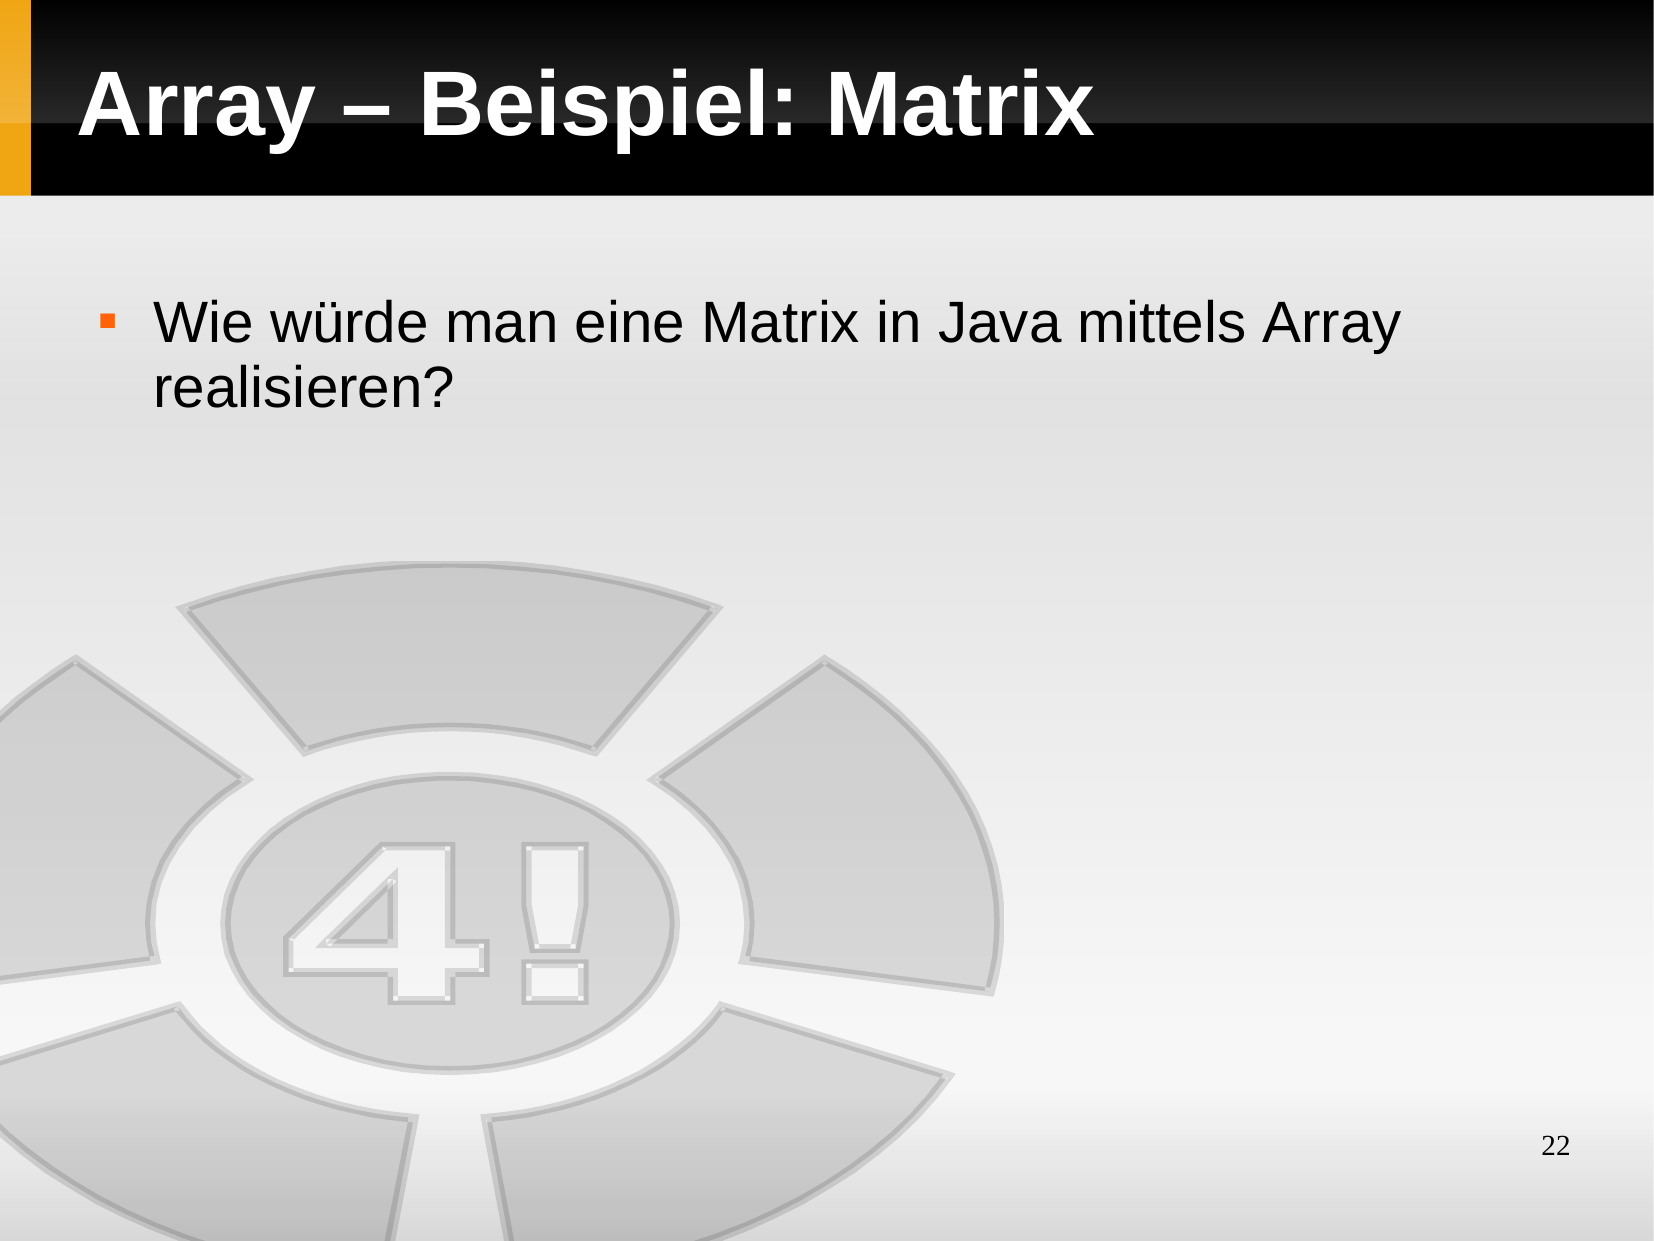

# Array – Beispiel: Matrix
Wie würde man eine Matrix in Java mittels Array realisieren?
22